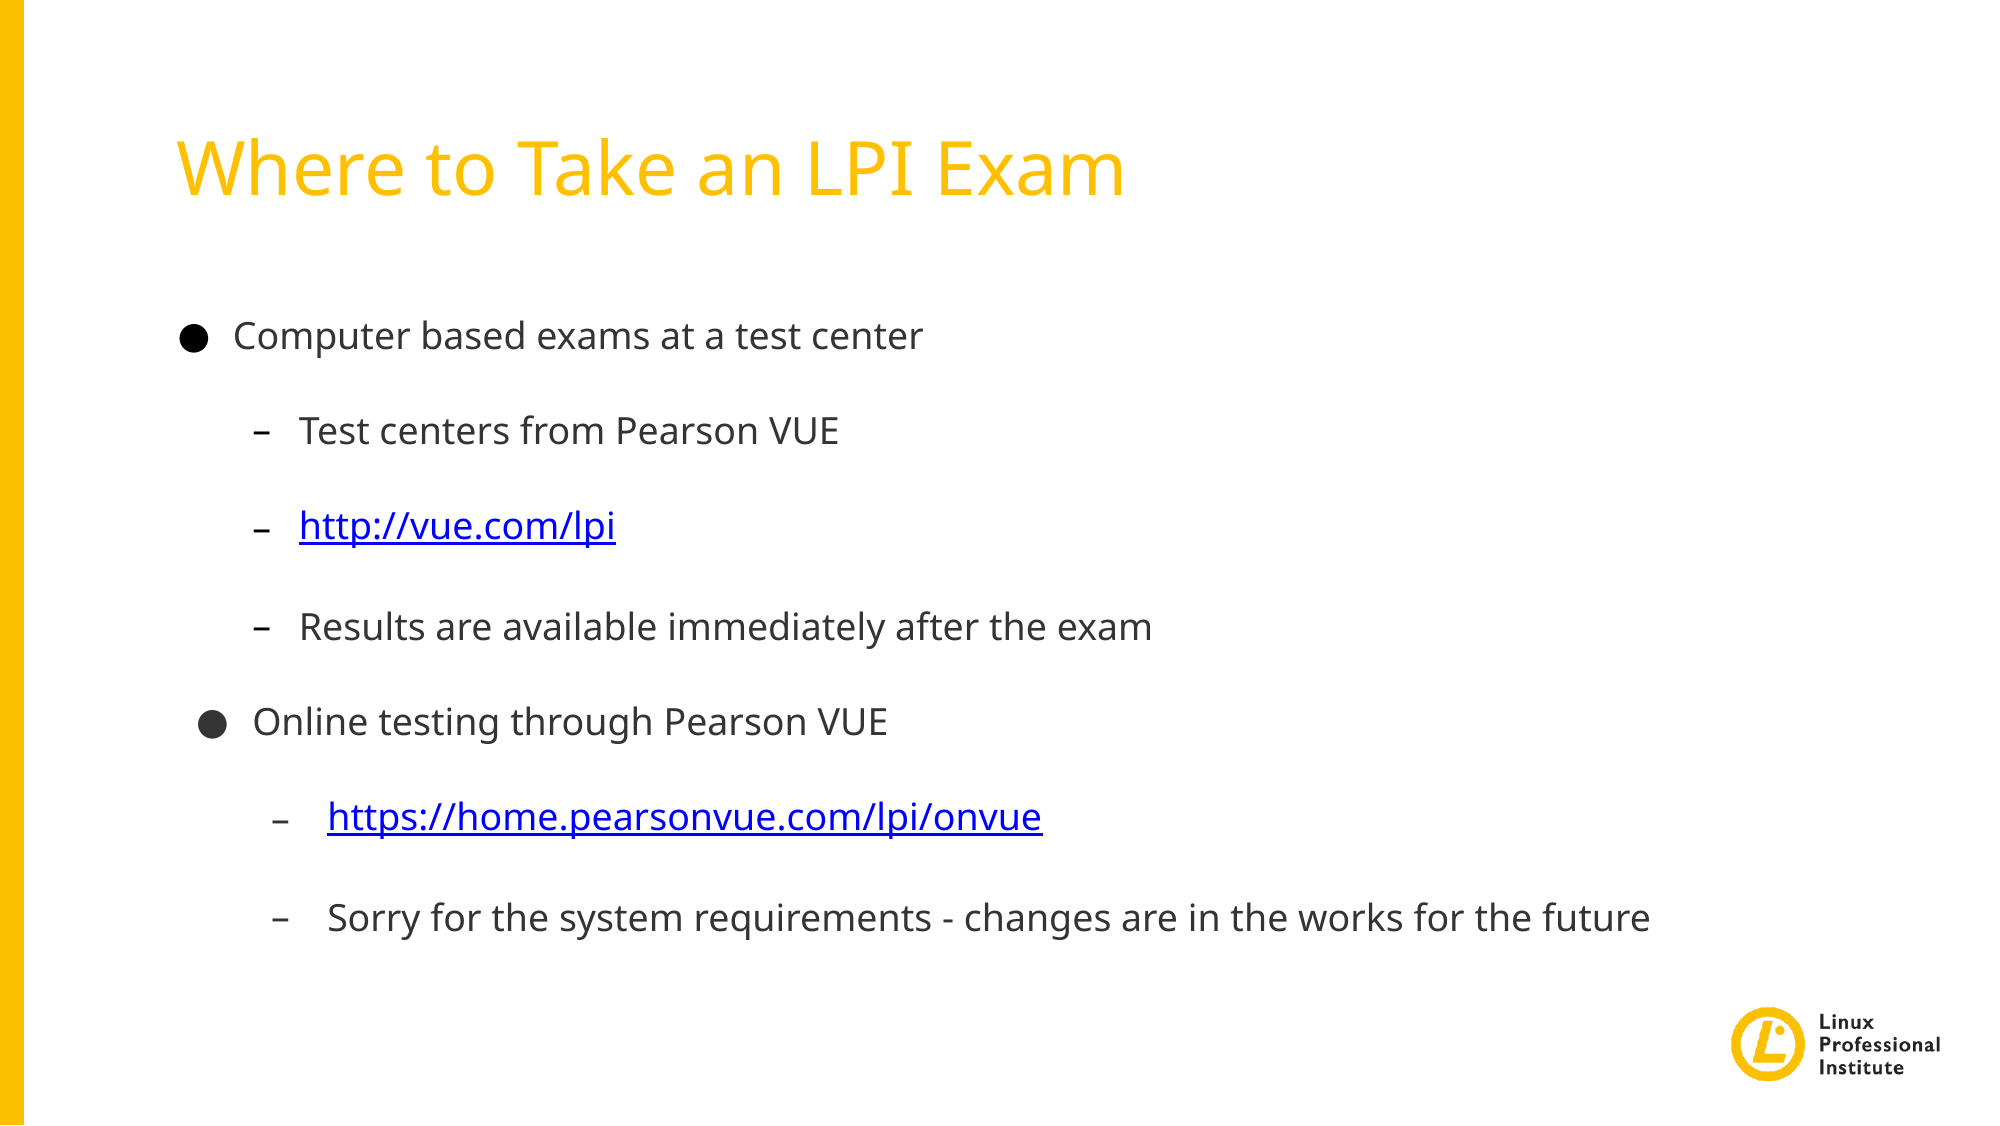

Where to Take an LPI Exam
Computer based exams at a test center
Test centers from Pearson VUE
http://vue.com/lpi
Results are available immediately after the exam
Online testing through Pearson VUE
https://home.pearsonvue.com/lpi/onvue
Sorry for the system requirements - changes are in the works for the future